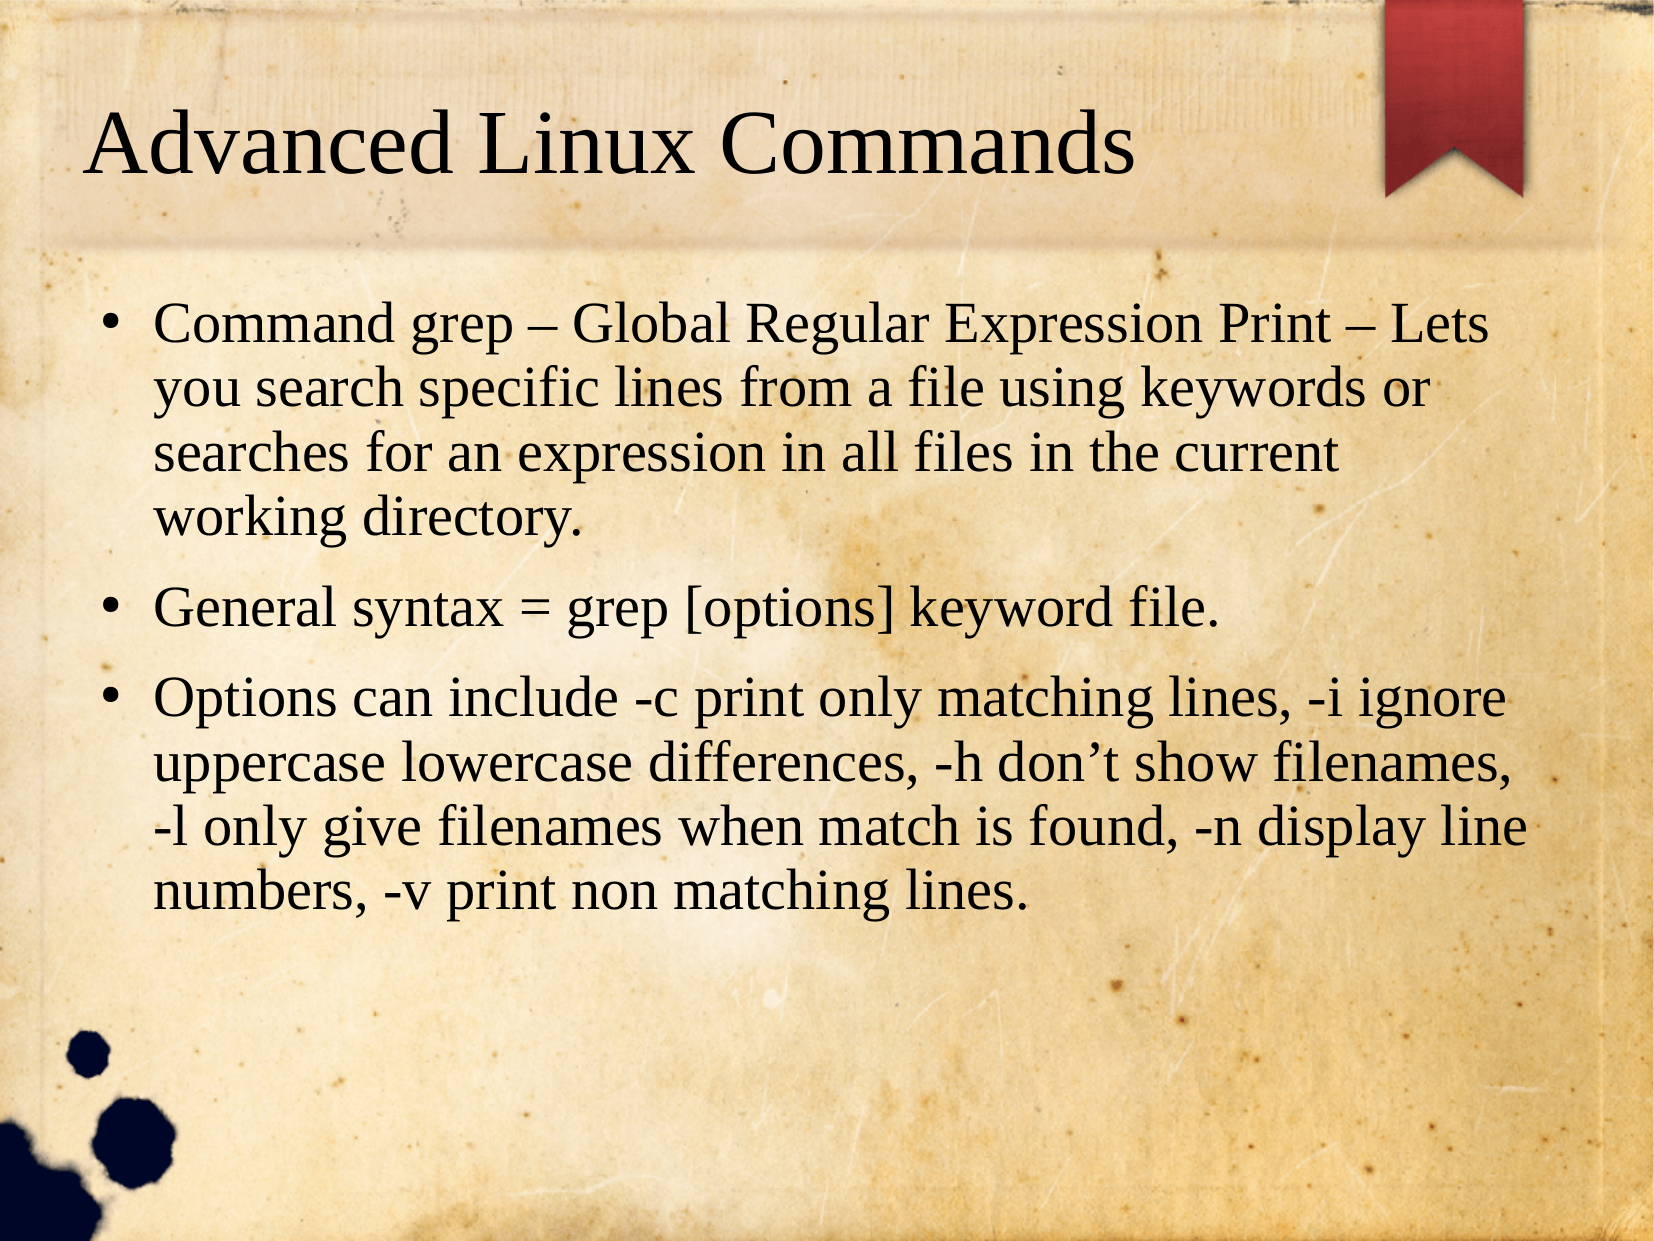

# Advanced Linux Commands
Command grep – Global Regular Expression Print – Lets you search specific lines from a file using keywords or searches for an expression in all files in the current working directory.
General syntax = grep [options] keyword file.
Options can include -c print only matching lines, -i ignore uppercase lowercase differences, -h don’t show filenames, -l only give filenames when match is found, -n display line numbers, -v print non matching lines.